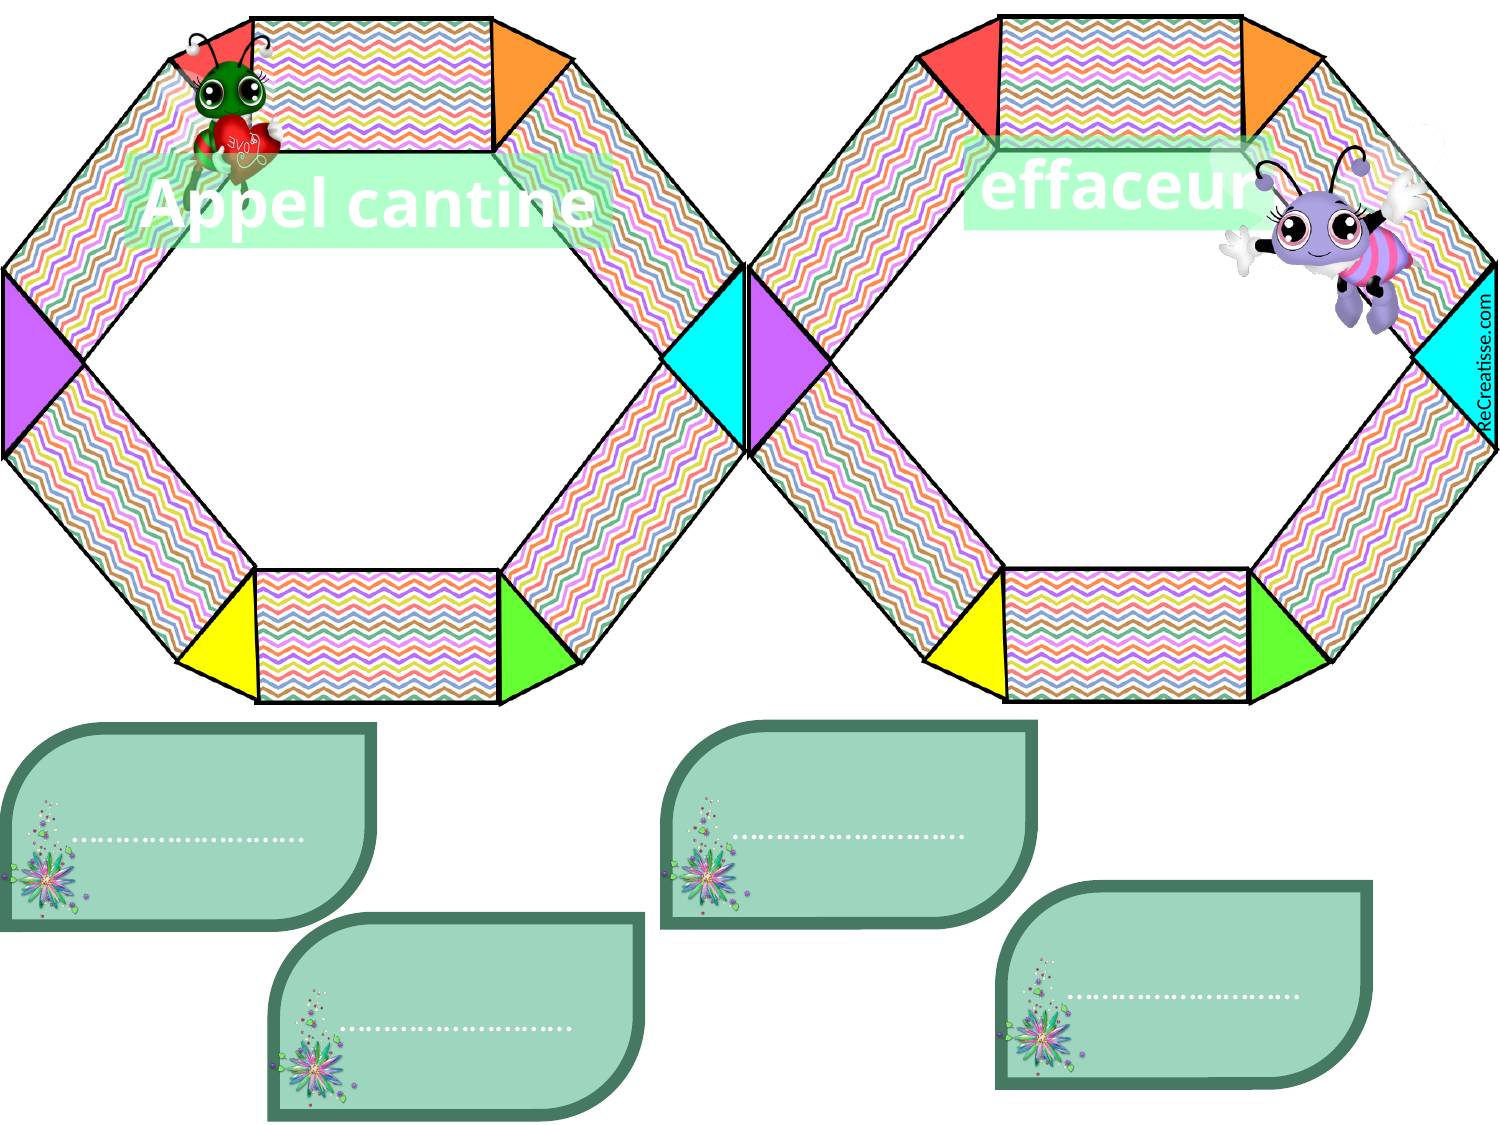

effaceur
Appel cantine
ReCreatisse.com
………………………
………………………
………………………
………………………